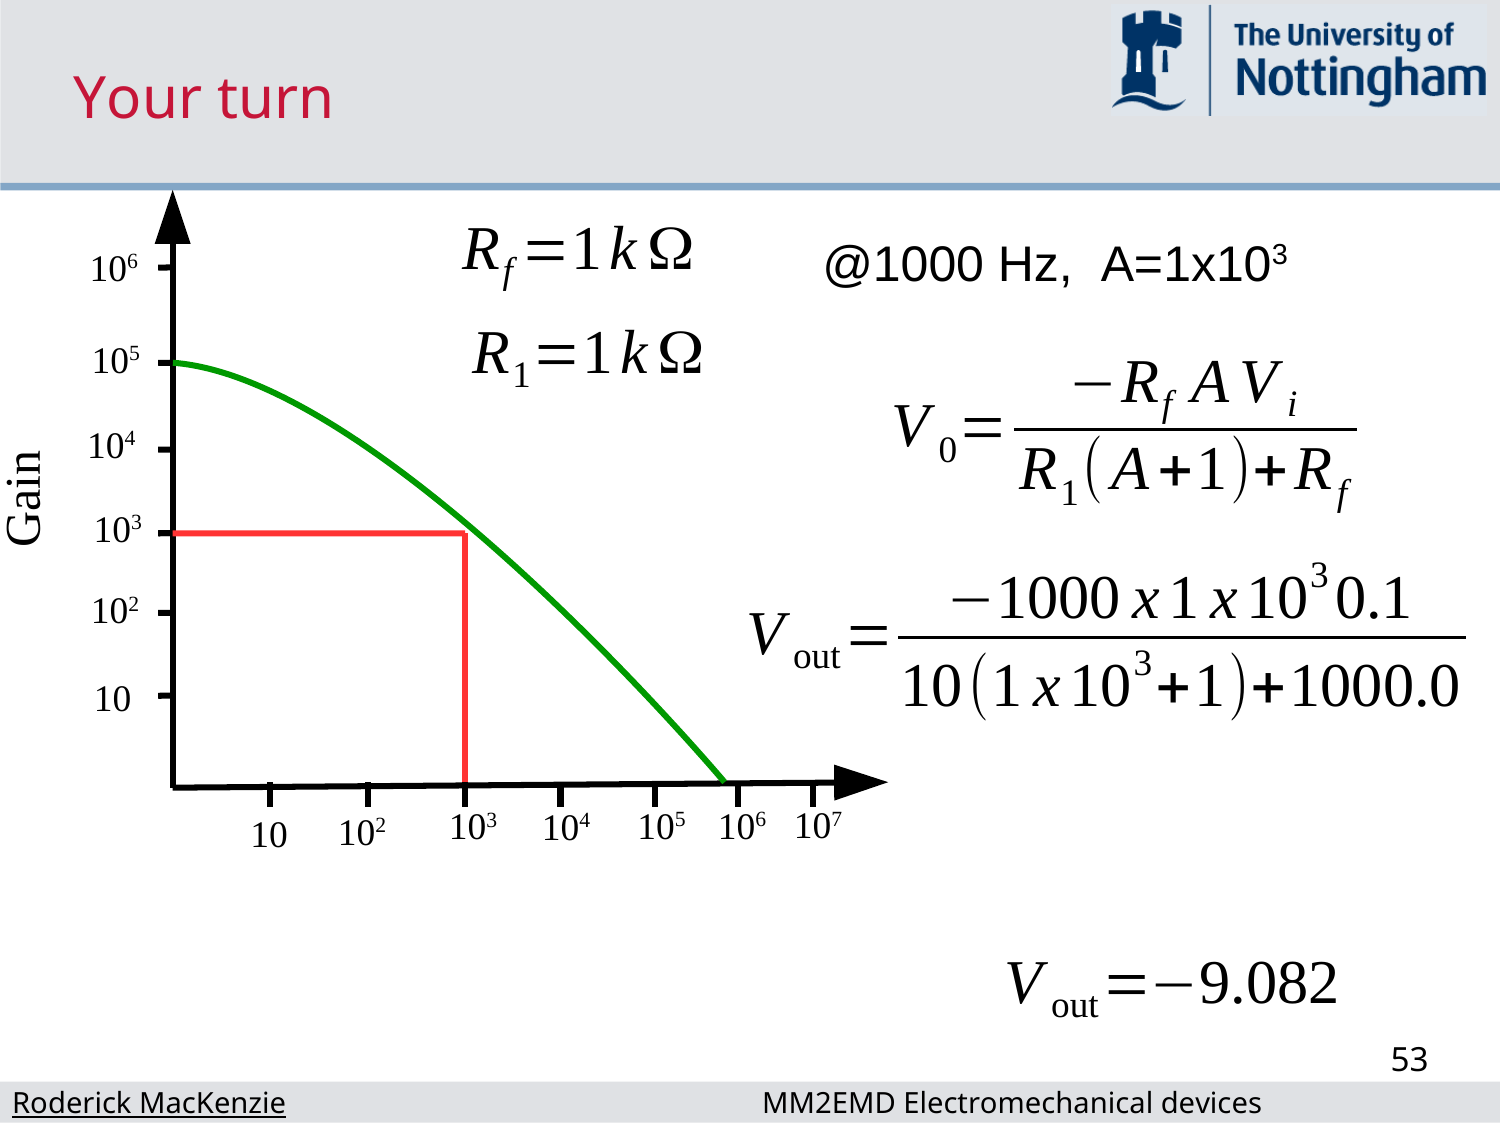

# Your turn
@1000 Hz, A=1x103
106
105
104
Gain
103
102
10
107
105
106
103
104
102
10